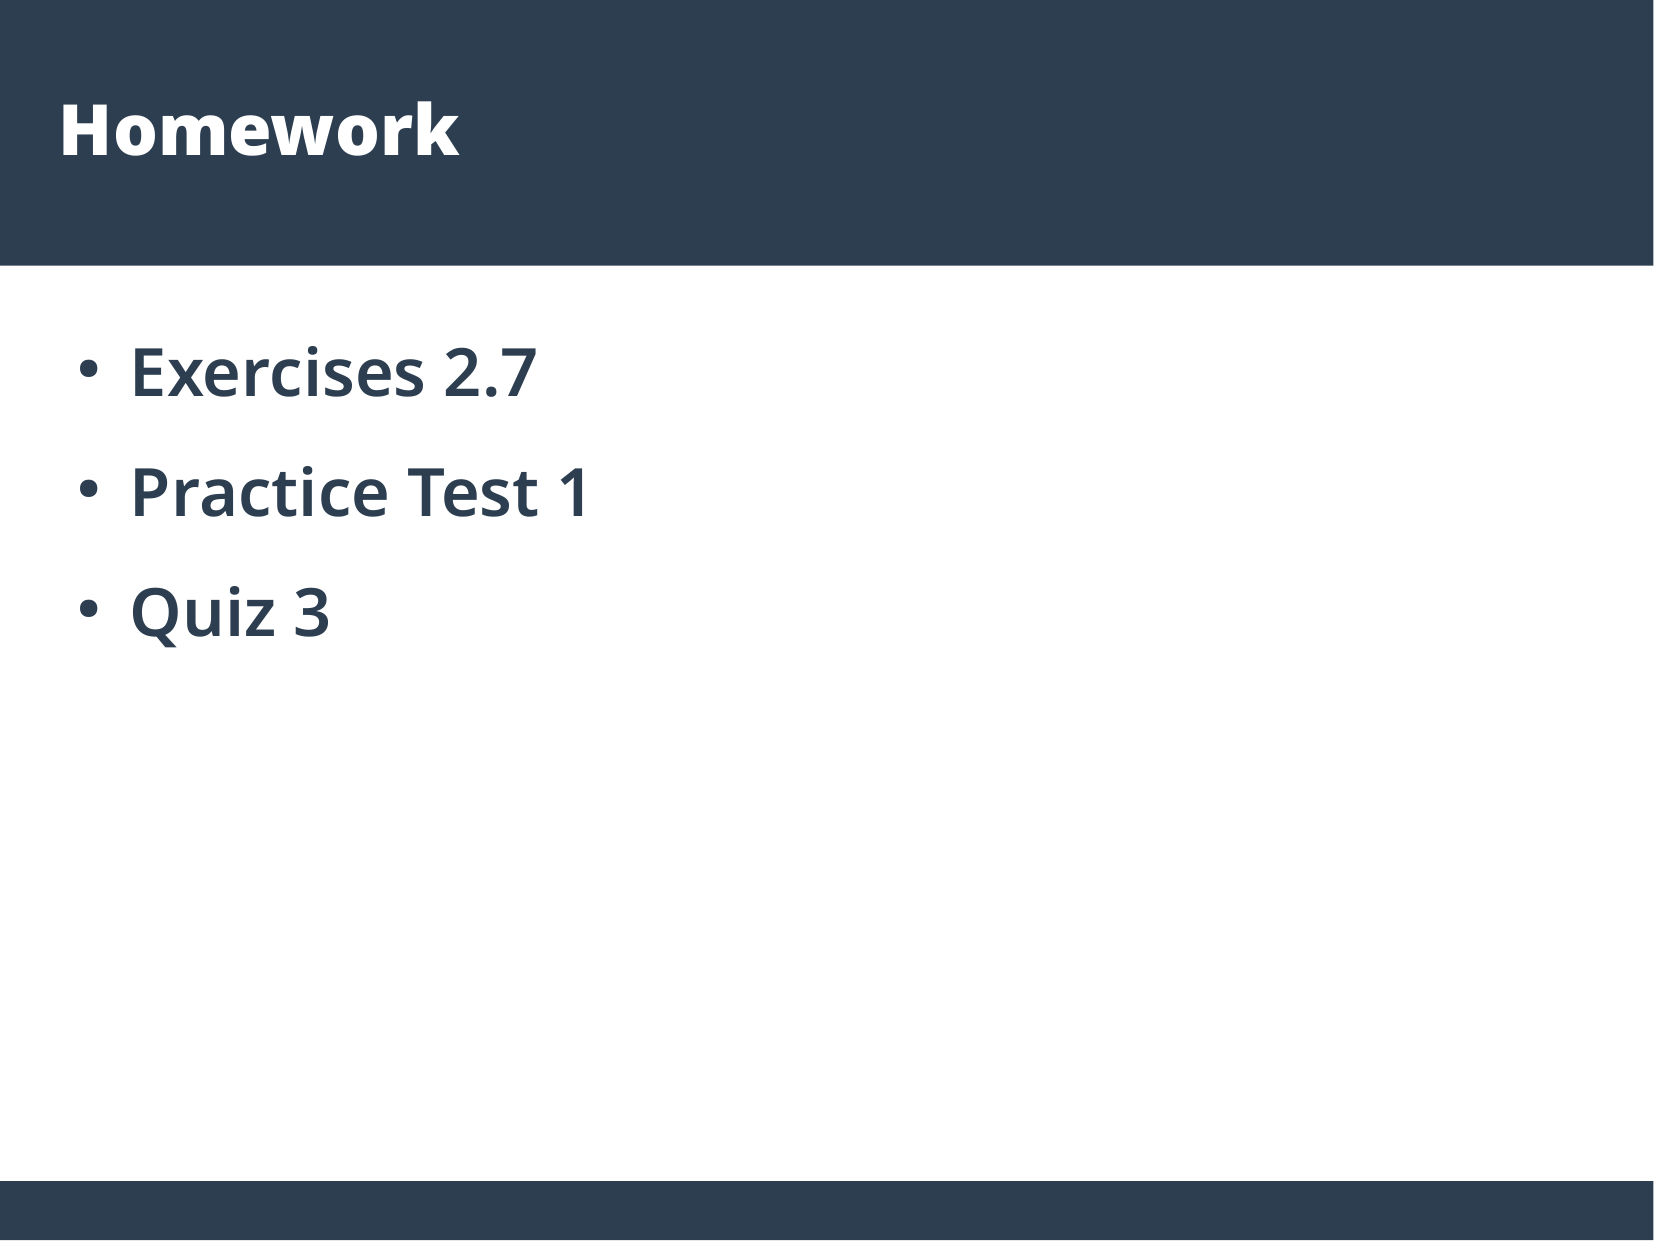

# Homework
Exercises 2.7
Practice Test 1
Quiz 3